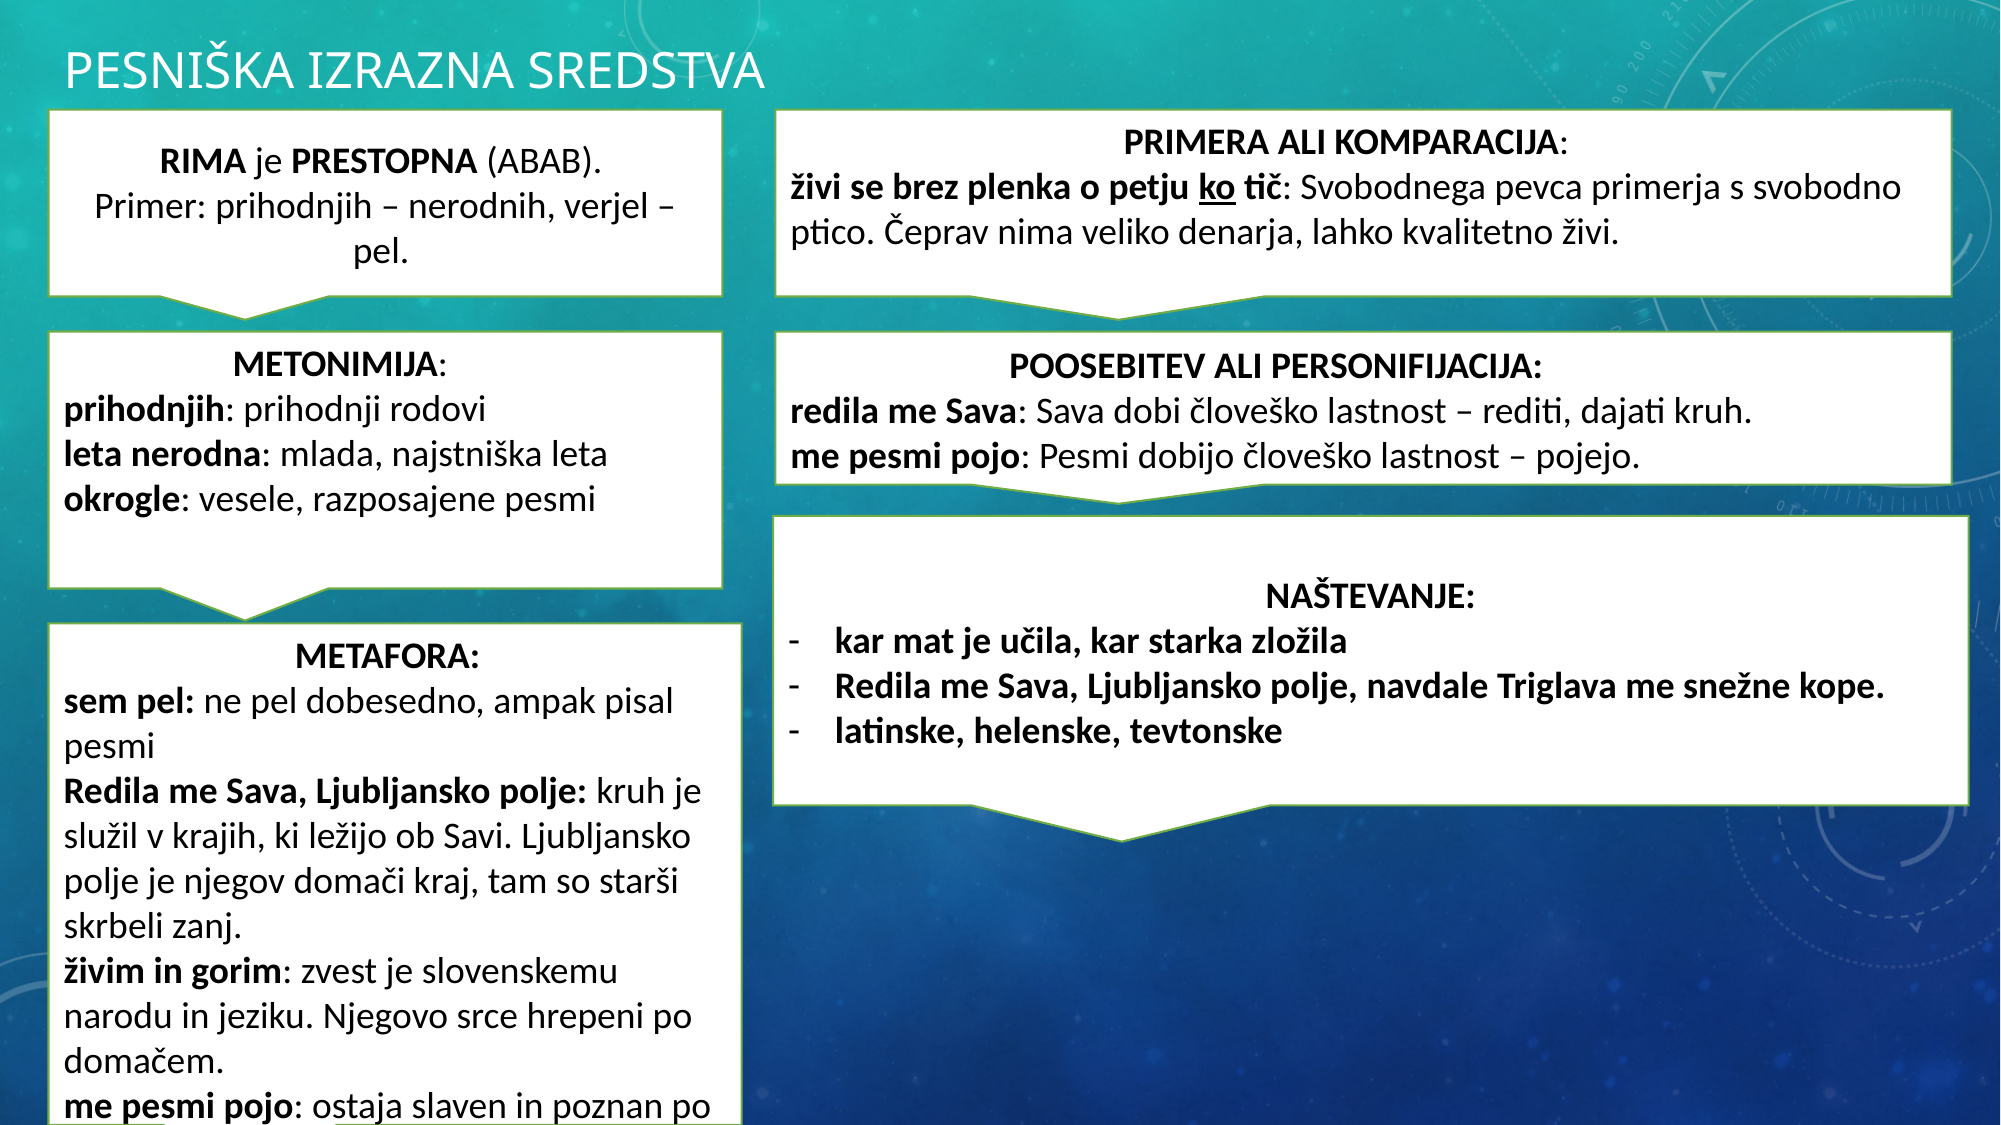

# Pesniška izrazna sredstva
RIMA je PRESTOPNA (ABAB).
Primer: prihodnjih – nerodnih, verjel – pel.
PRIMERA ALI KOMPARACIJA:
živi se brez plenka o petju ko tič: Svobodnega pevca primerja s svobodno ptico. Čeprav nima veliko denarja, lahko kvalitetno živi.
METONIMIJA:
prihodnjih: prihodnji rodovi
leta nerodna: mlada, najstniška leta
okrogle: vesele, razposajene pesmi
POOSEBITEV ALI PERSONIFIJACIJA:
redila me Sava: Sava dobi človeško lastnost – rediti, dajati kruh.
me pesmi pojo: Pesmi dobijo človeško lastnost – pojejo.
NAŠTEVANJE:
kar mat je učila, kar starka zložila
Redila me Sava, Ljubljansko polje, navdale Triglava me snežne kope.
latinske, helenske, tevtonske
METAFORA:
sem pel: ne pel dobesedno, ampak pisal pesmi
Redila me Sava, Ljubljansko polje: kruh je služil v krajih, ki ležijo ob Savi. Ljubljansko polje je njegov domači kraj, tam so starši skrbeli zanj.
živim in gorim: zvest je slovenskemu narodu in jeziku. Njegovo srce hrepeni po domačem.
me pesmi pojo: ostaja slaven in poznan po svojih pesmih.